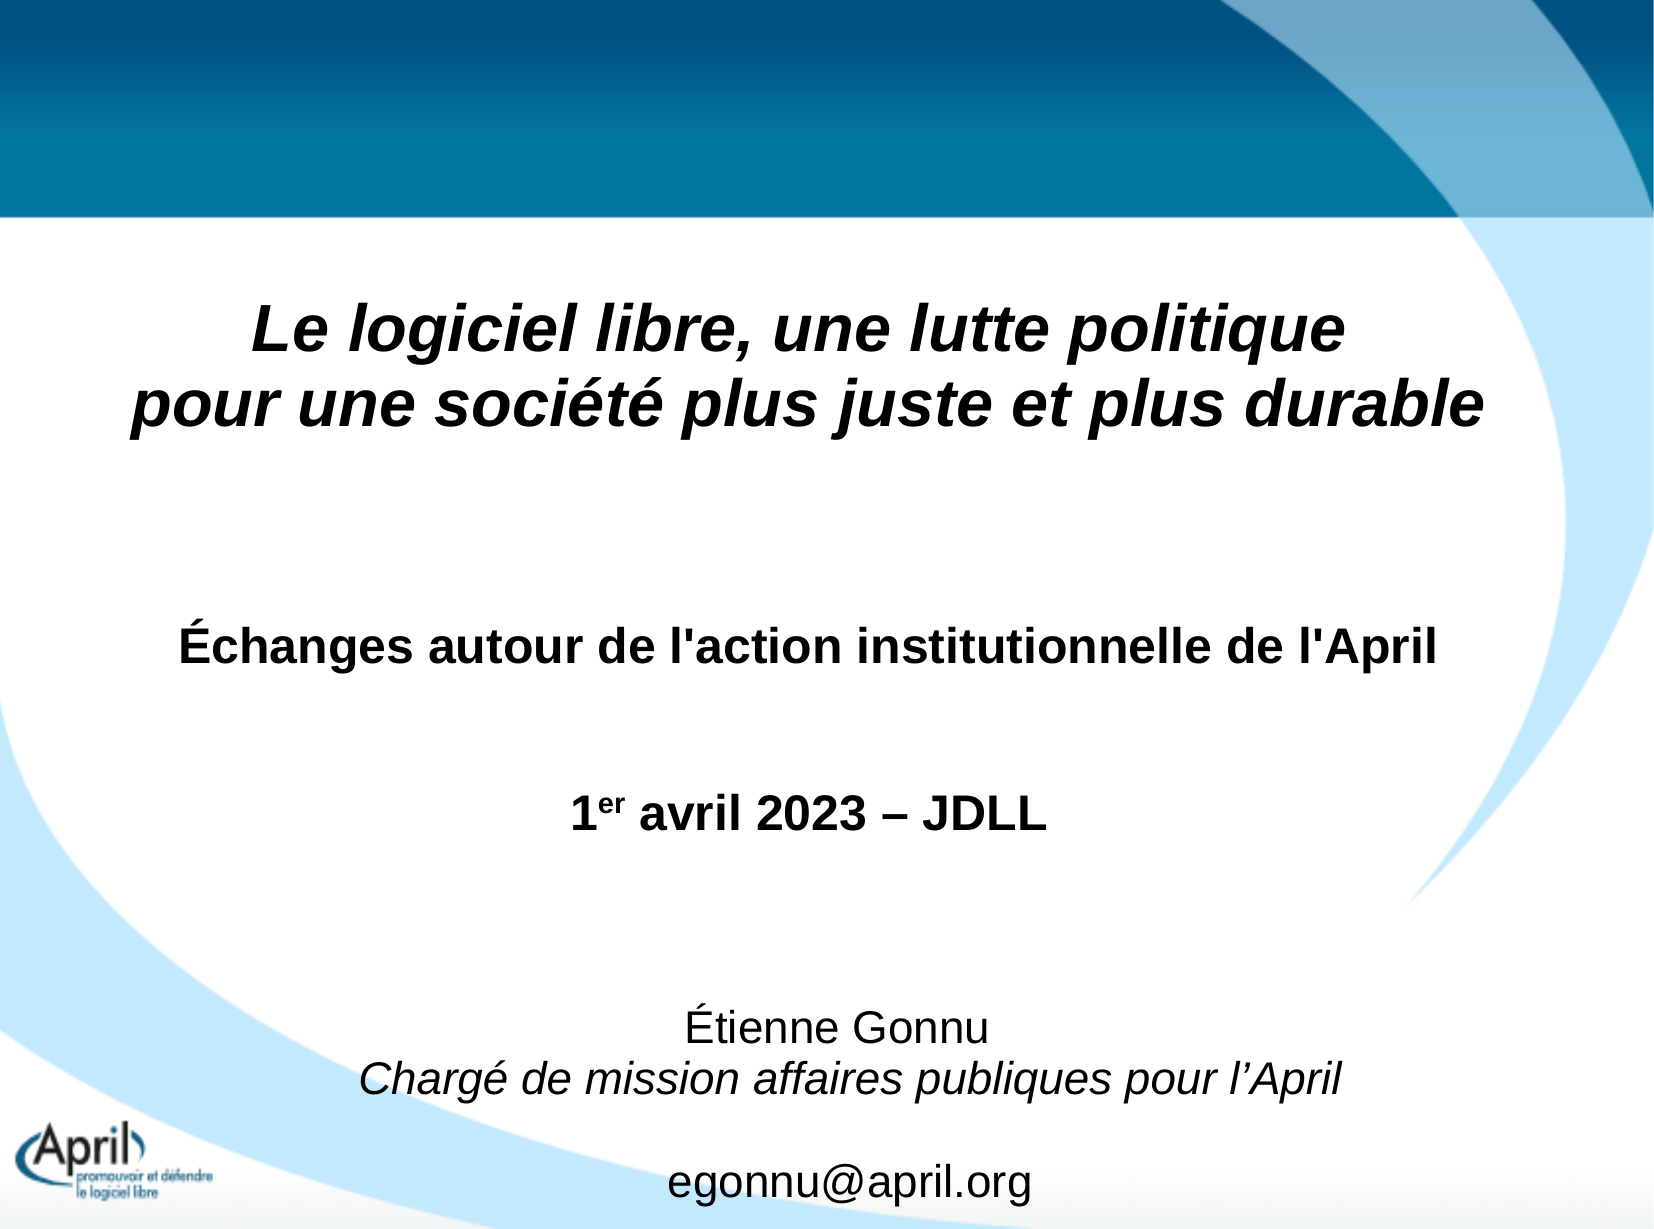

# Le logiciel libre, une lutte politique
pour une société plus juste et plus durable
Échanges autour de l'action institutionnelle de l'April
1er avril 2023 – JDLL
Étienne Gonnu
Chargé de mission affaires publiques pour l’April
egonnu@april.org